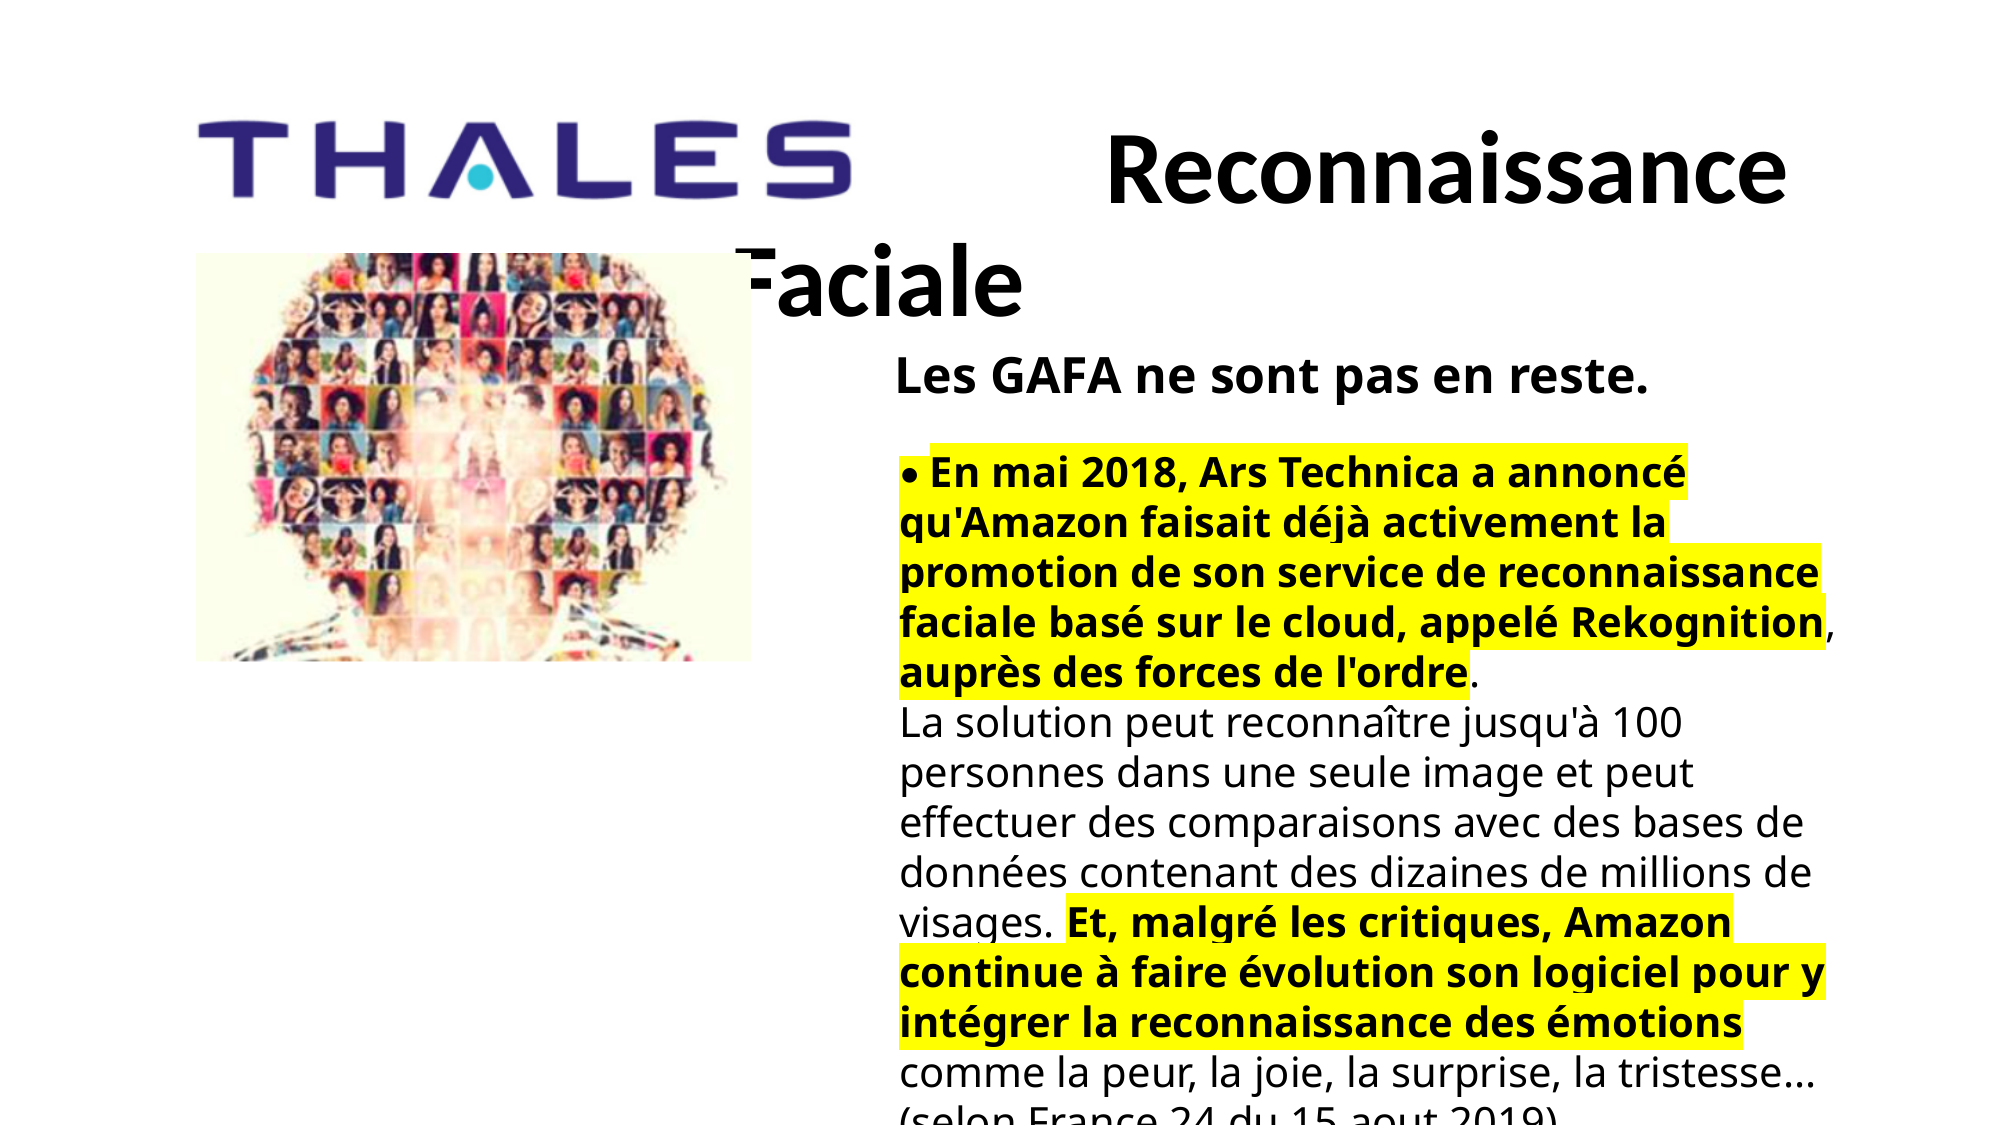

# Reconnaissance Faciale
Les GAFA ne sont pas en reste.
• En mai 2018, Ars Technica a annoncé qu'Amazon faisait déjà activement la promotion de son service de reconnaissance faciale basé sur le cloud, appelé Rekognition, auprès des forces de l'ordre.
La solution peut reconnaître jusqu'à 100 personnes dans une seule image et peut effectuer des comparaisons avec des bases de données contenant des dizaines de millions de visages. Et, malgré les critiques, Amazon continue à faire évolution son logiciel pour y intégrer la reconnaissance des émotions comme la peur, la joie, la surprise, la tristesse... (selon France 24 du 15 aout 2019).